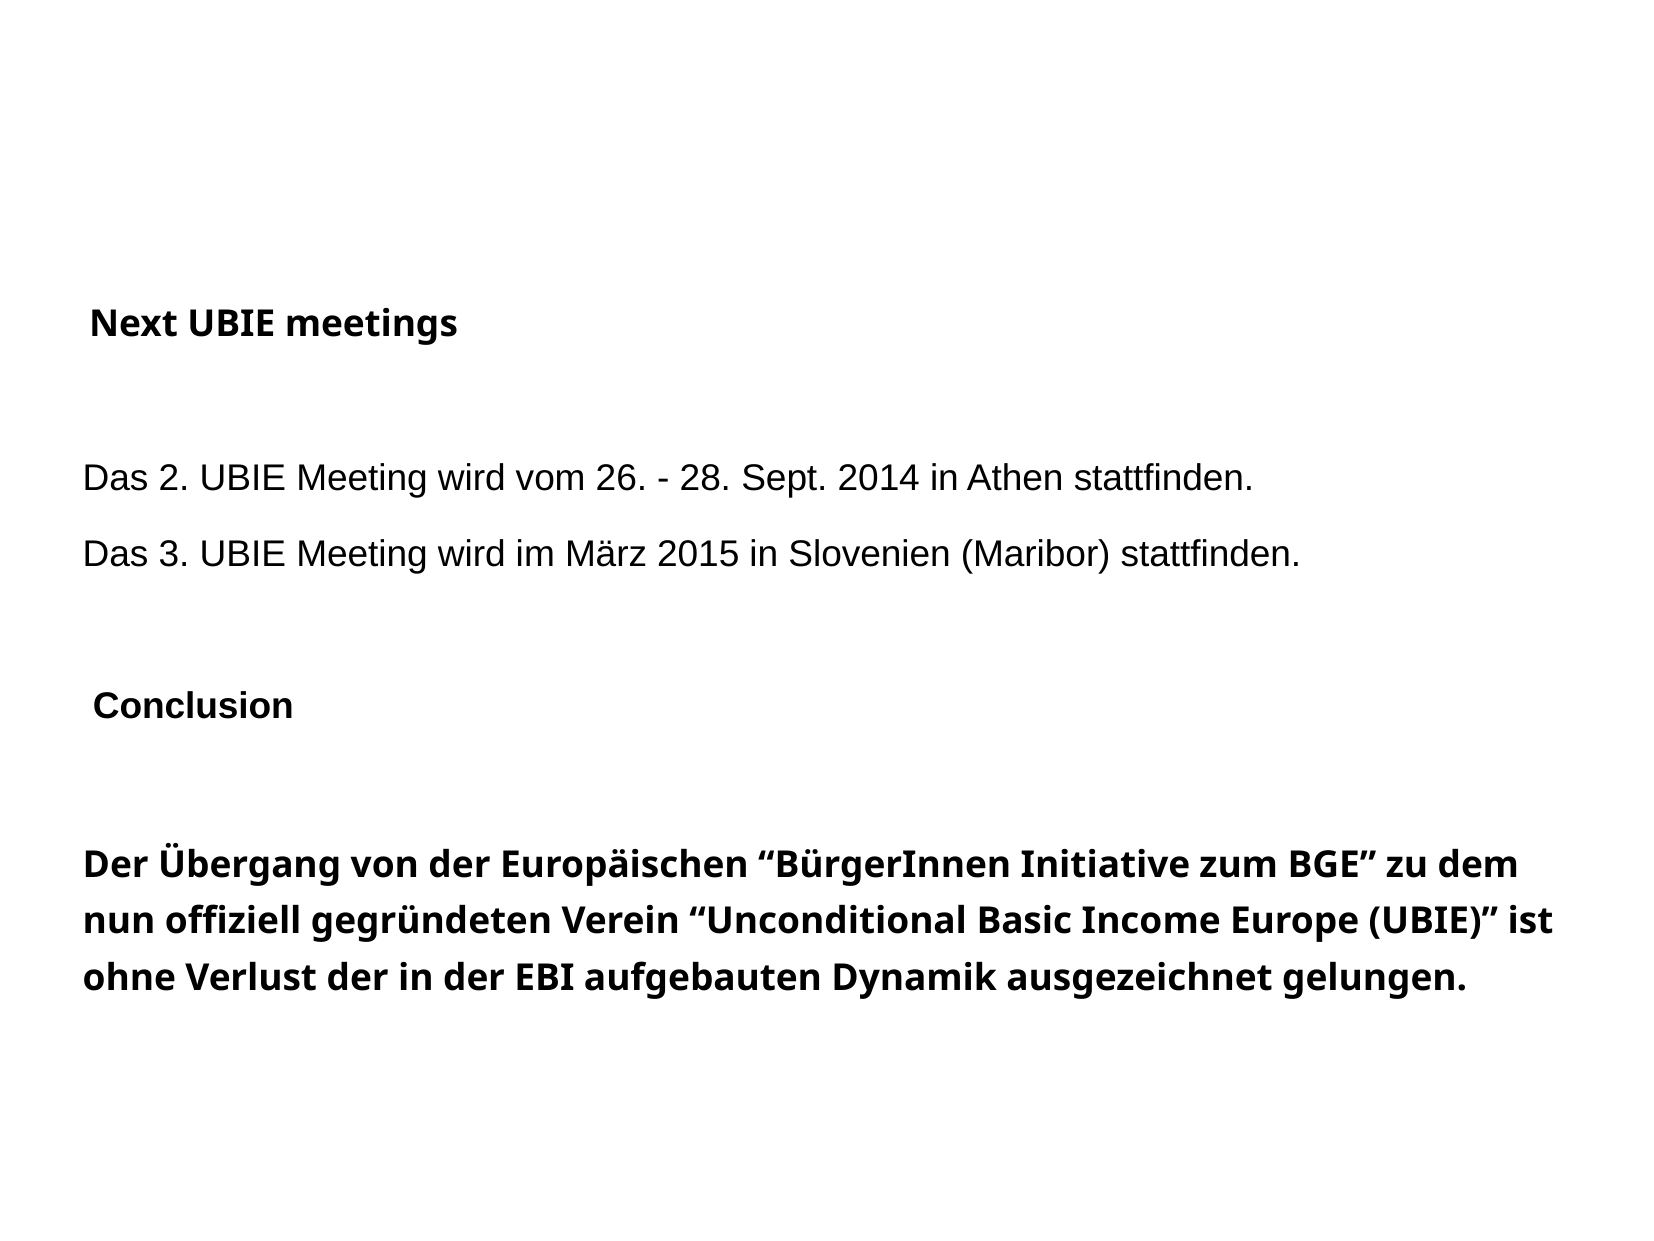

#
 Next UBIE meetings
Das 2. UBIE Meeting wird vom 26. - 28. Sept. 2014 in Athen stattfinden.
Das 3. UBIE Meeting wird im März 2015 in Slovenien (Maribor) stattfinden.
 Conclusion
Der Übergang von der Europäischen “BürgerInnen Initiative zum BGE” zu dem nun offiziell gegründeten Verein “Unconditional Basic Income Europe (UBIE)” ist ohne Verlust der in der EBI aufgebauten Dynamik ausgezeichnet gelungen.